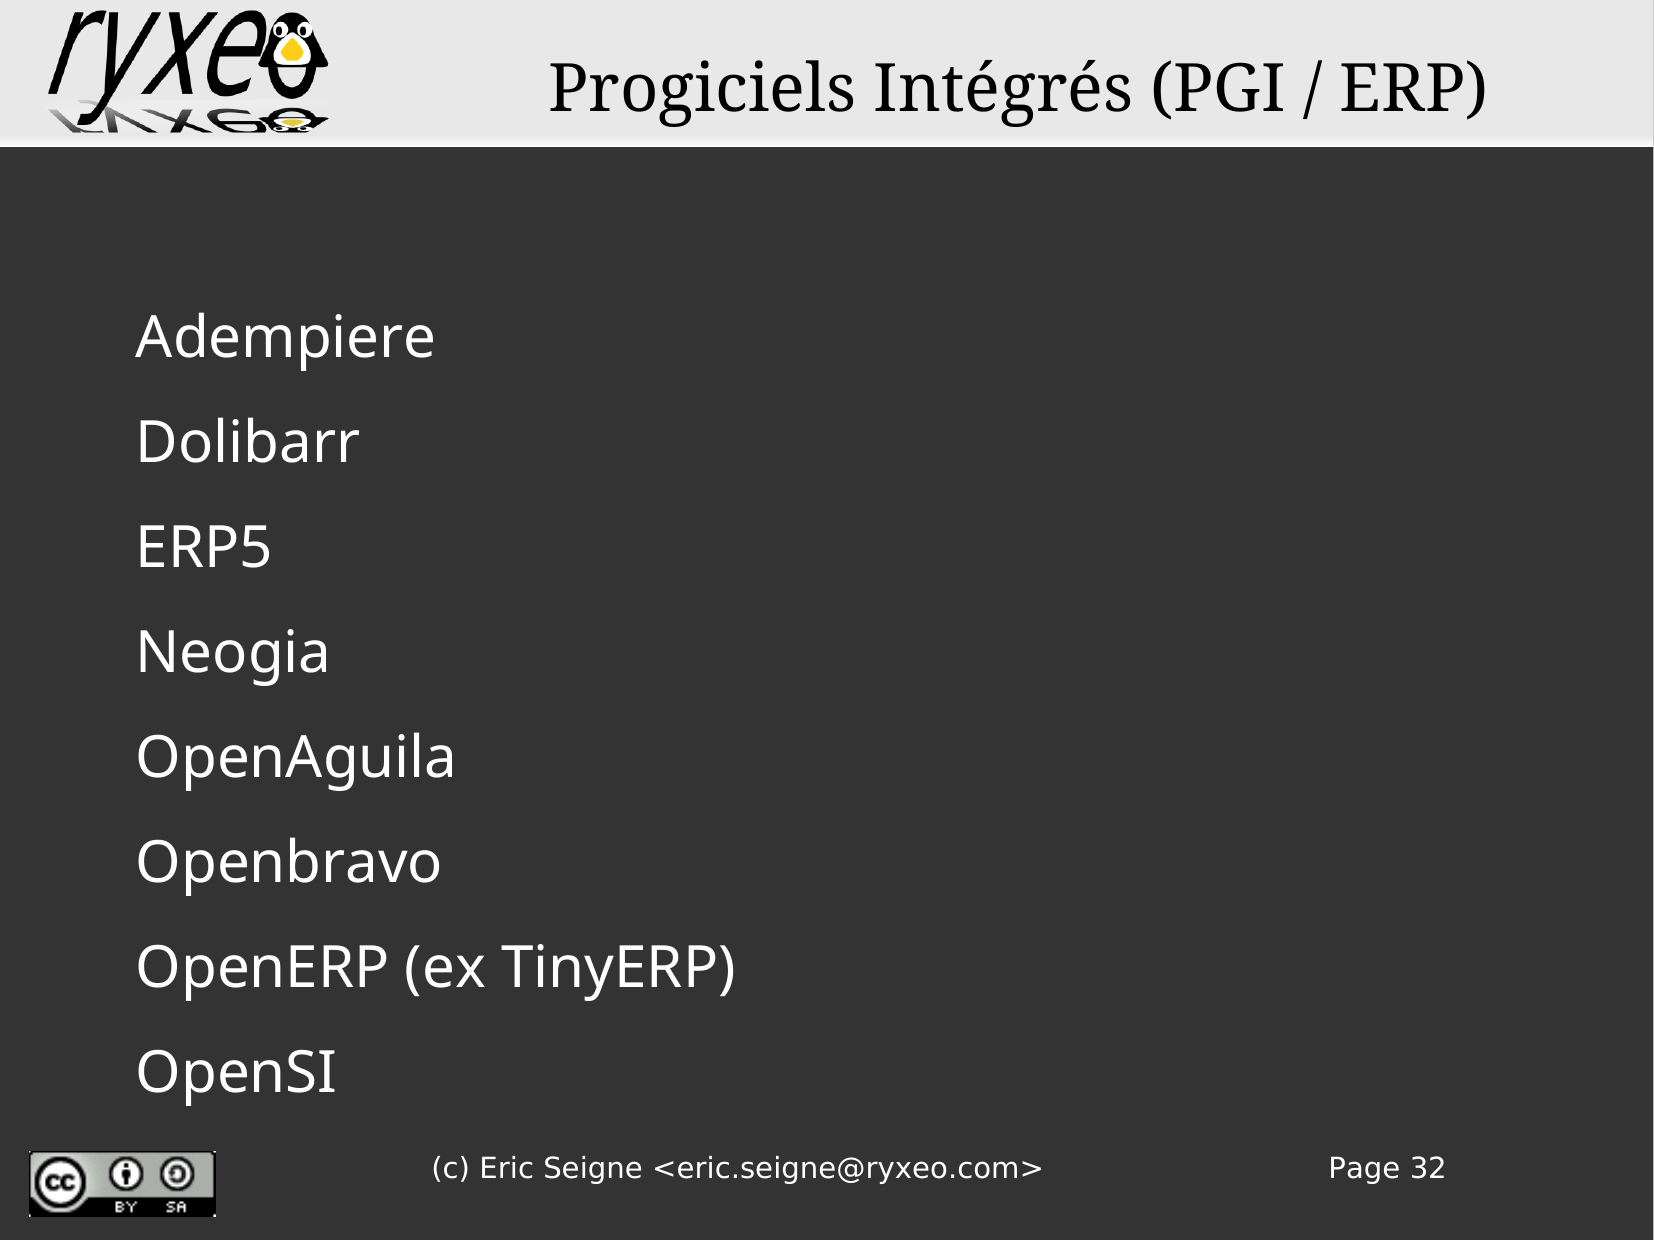

# Progiciels Intégrés (PGI / ERP)
Adempiere
Dolibarr
ERP5
Neogia
OpenAguila
Openbravo
OpenERP (ex TinyERP)
OpenSI
Toto le héro
32